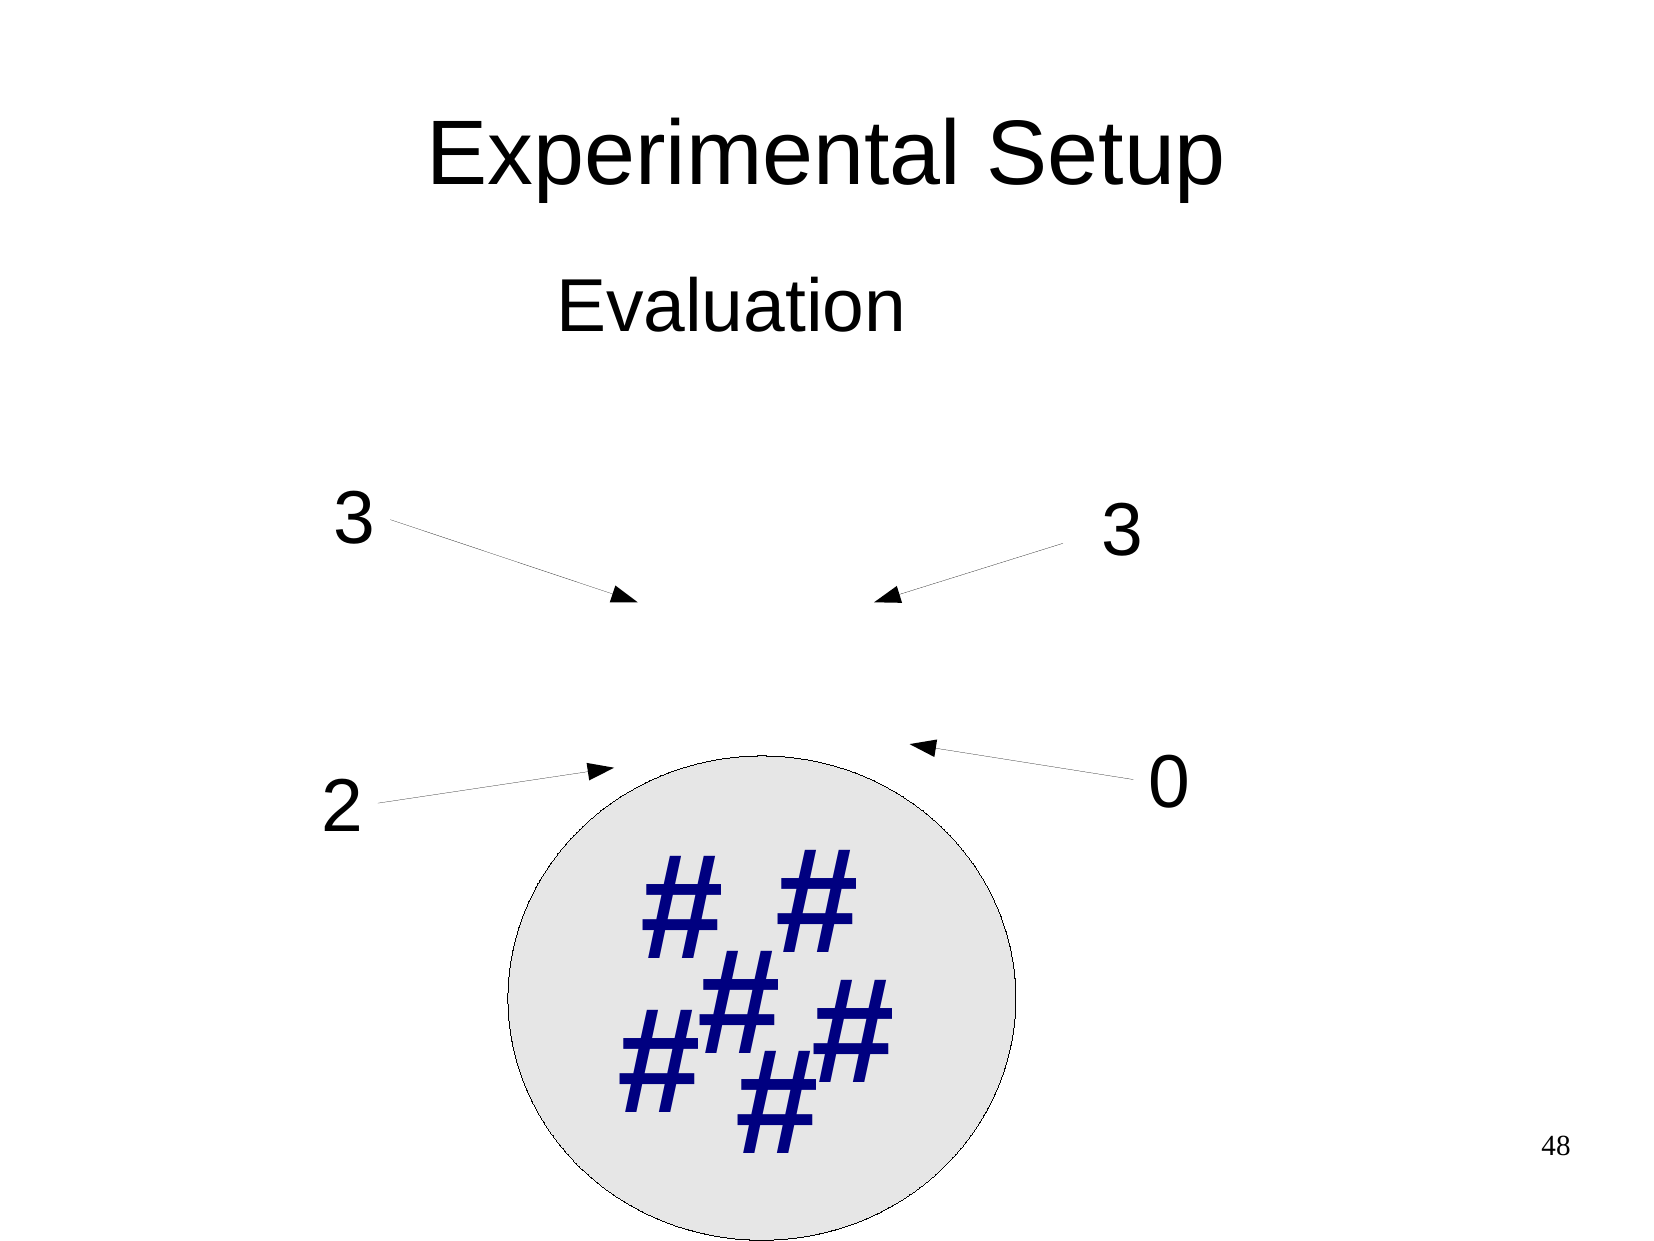

# Experimental Setup
Evaluation
3
3
0
2
#
#
#
#
#
#
48